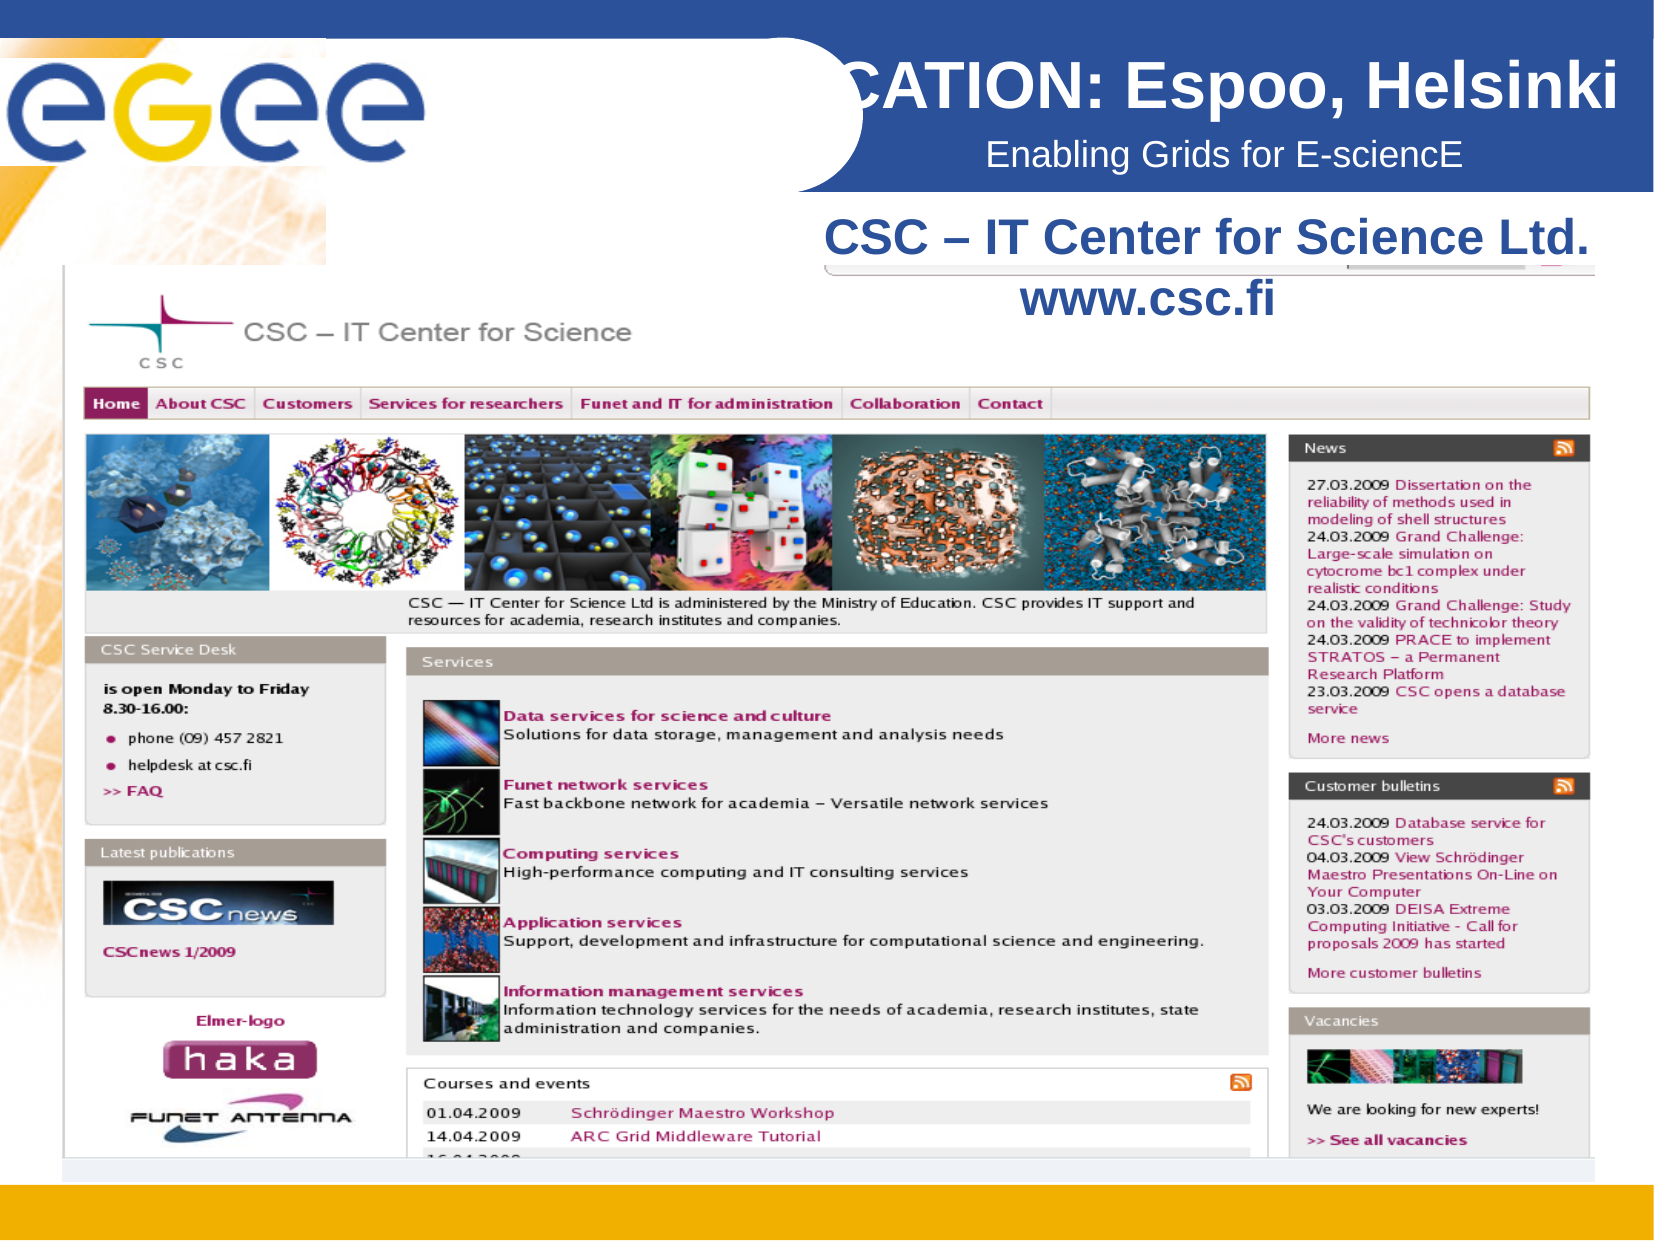

# LOCATION: Espoo, Helsinki
CSC – IT Center for Science Ltd.
 www.csc.fi